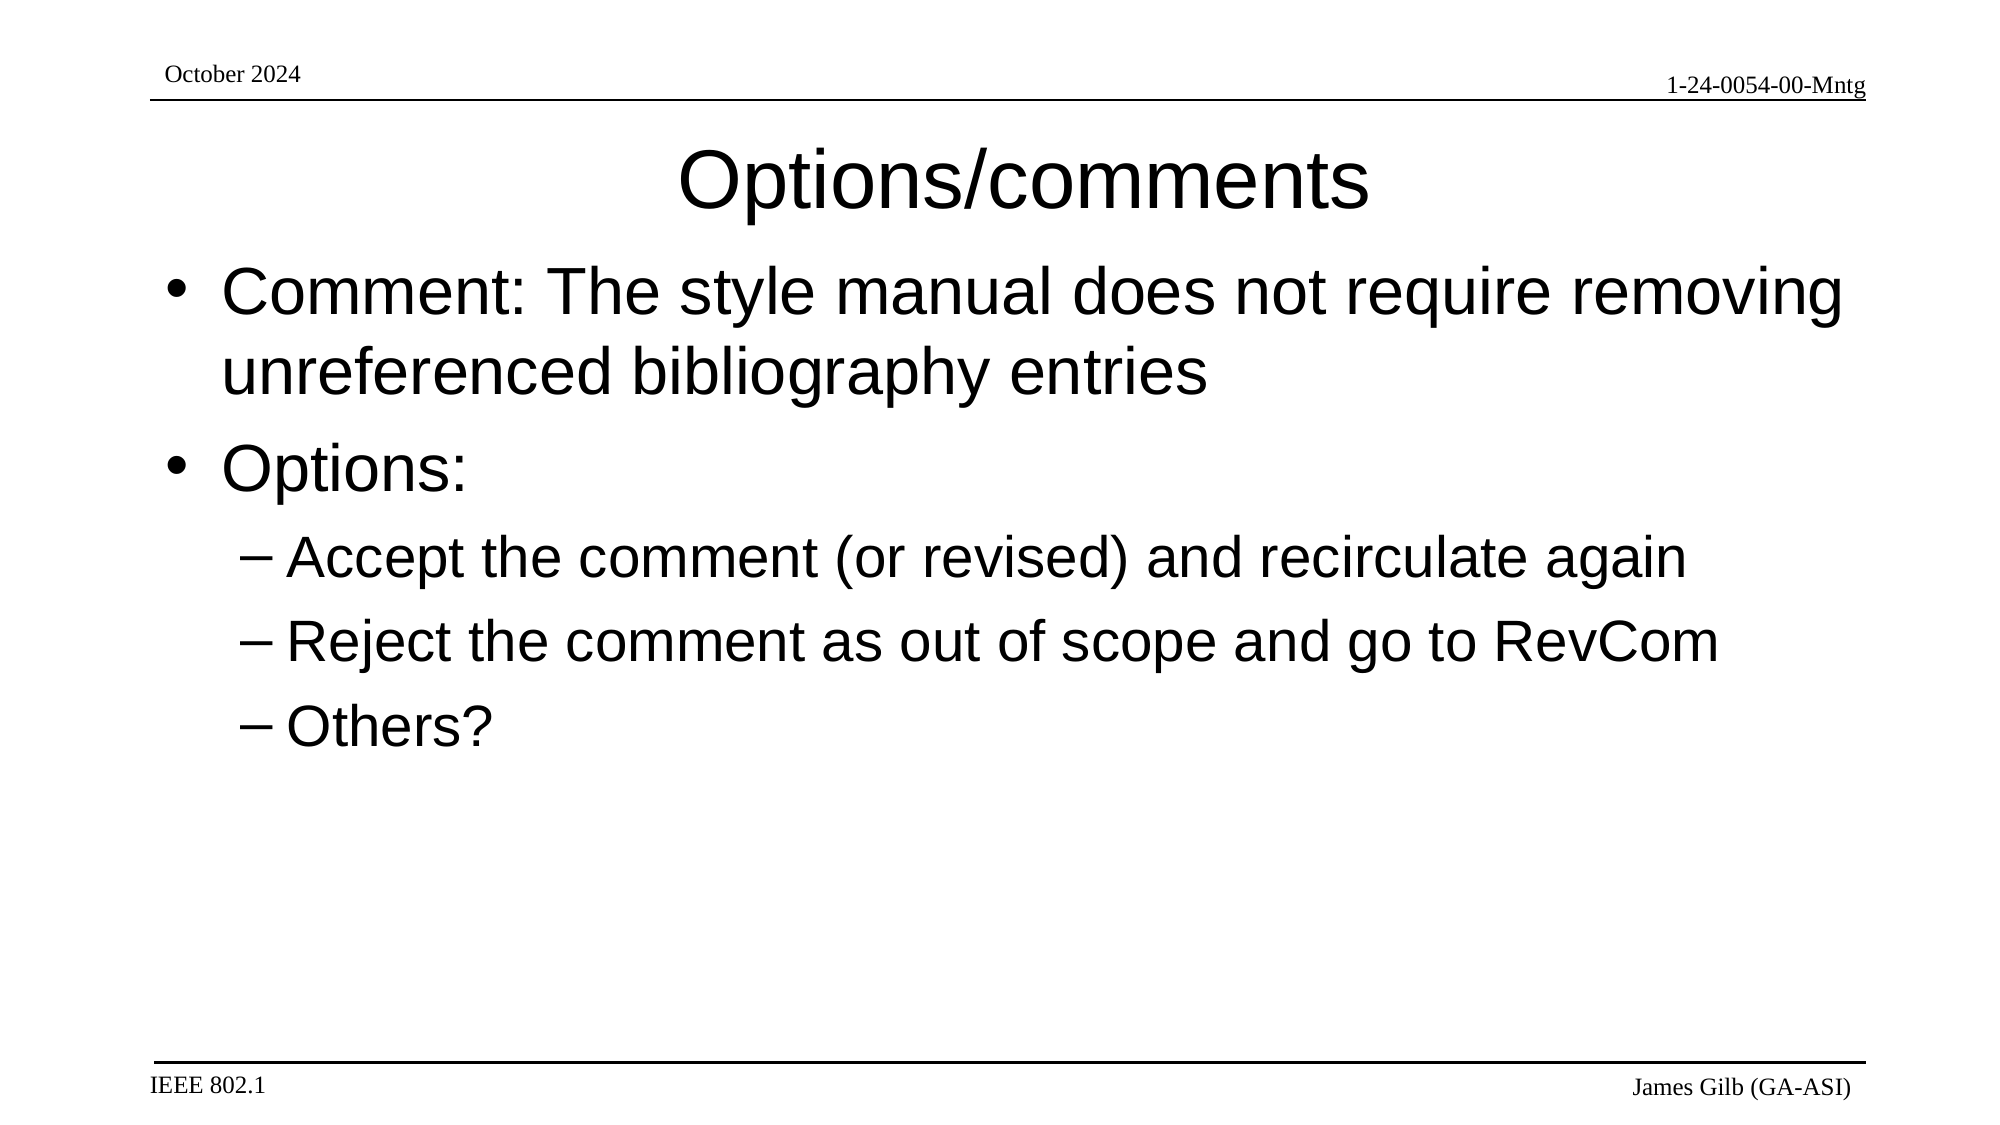

# Options/comments
Comment: The style manual does not require removing unreferenced bibliography entries
Options:
Accept the comment (or revised) and recirculate again
Reject the comment as out of scope and go to RevCom
Others?